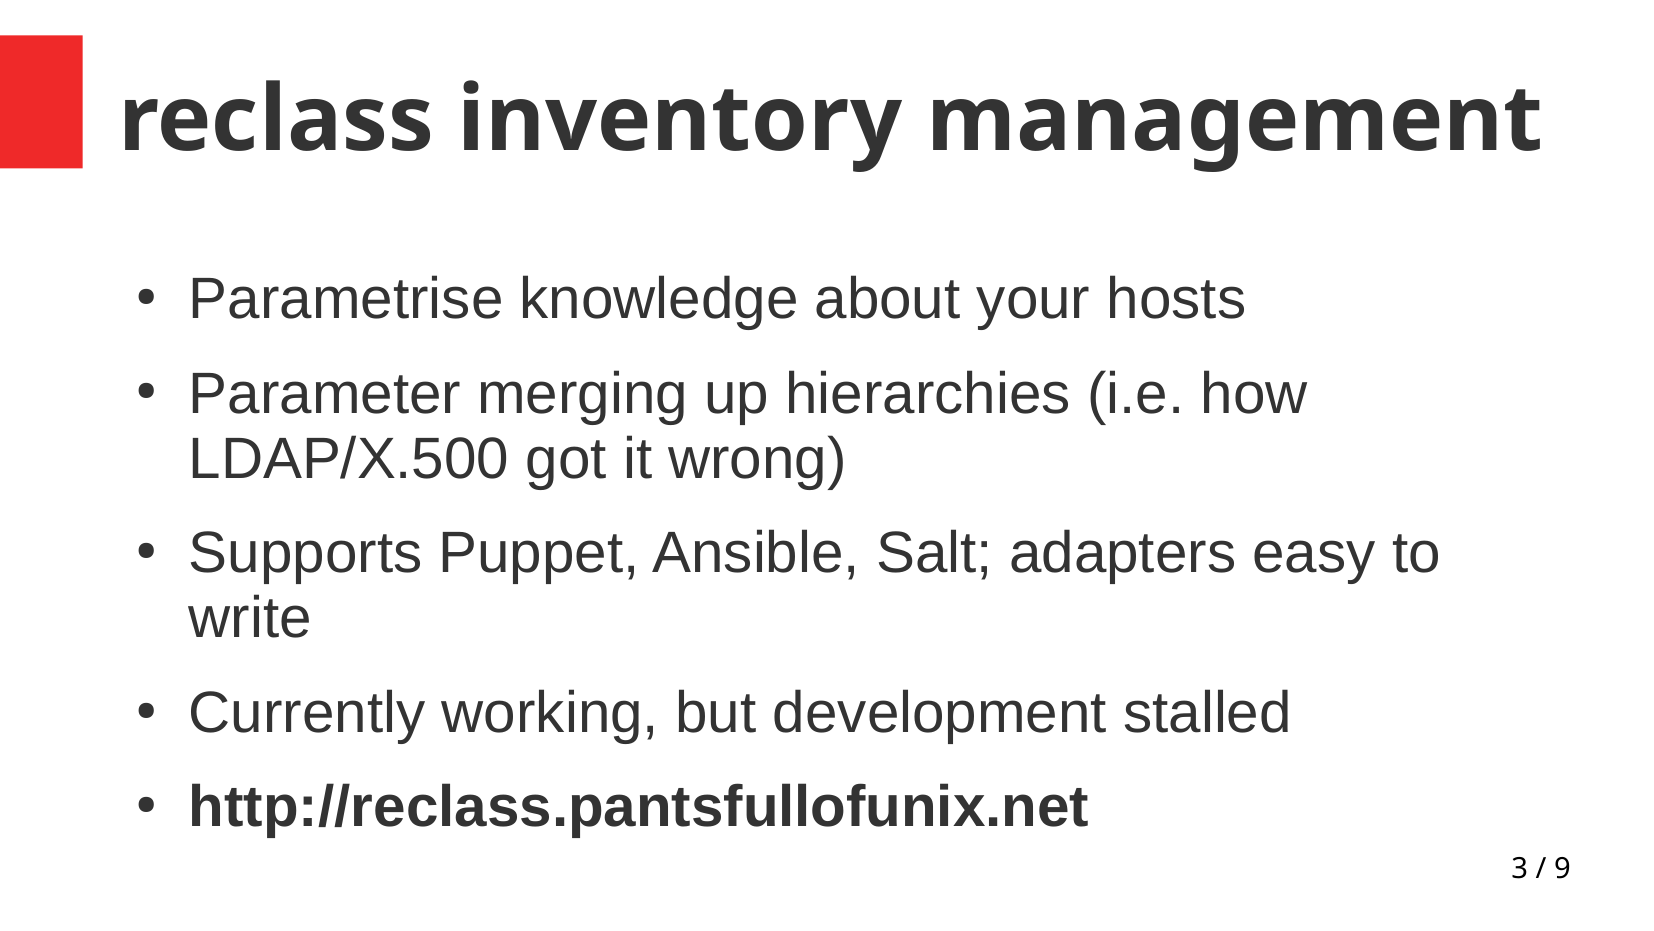

# reclass inventory management
Parametrise knowledge about your hosts
Parameter merging up hierarchies (i.e. how LDAP/X.500 got it wrong)
Supports Puppet, Ansible, Salt; adapters easy to write
Currently working, but development stalled
http://reclass.pantsfullofunix.net
3